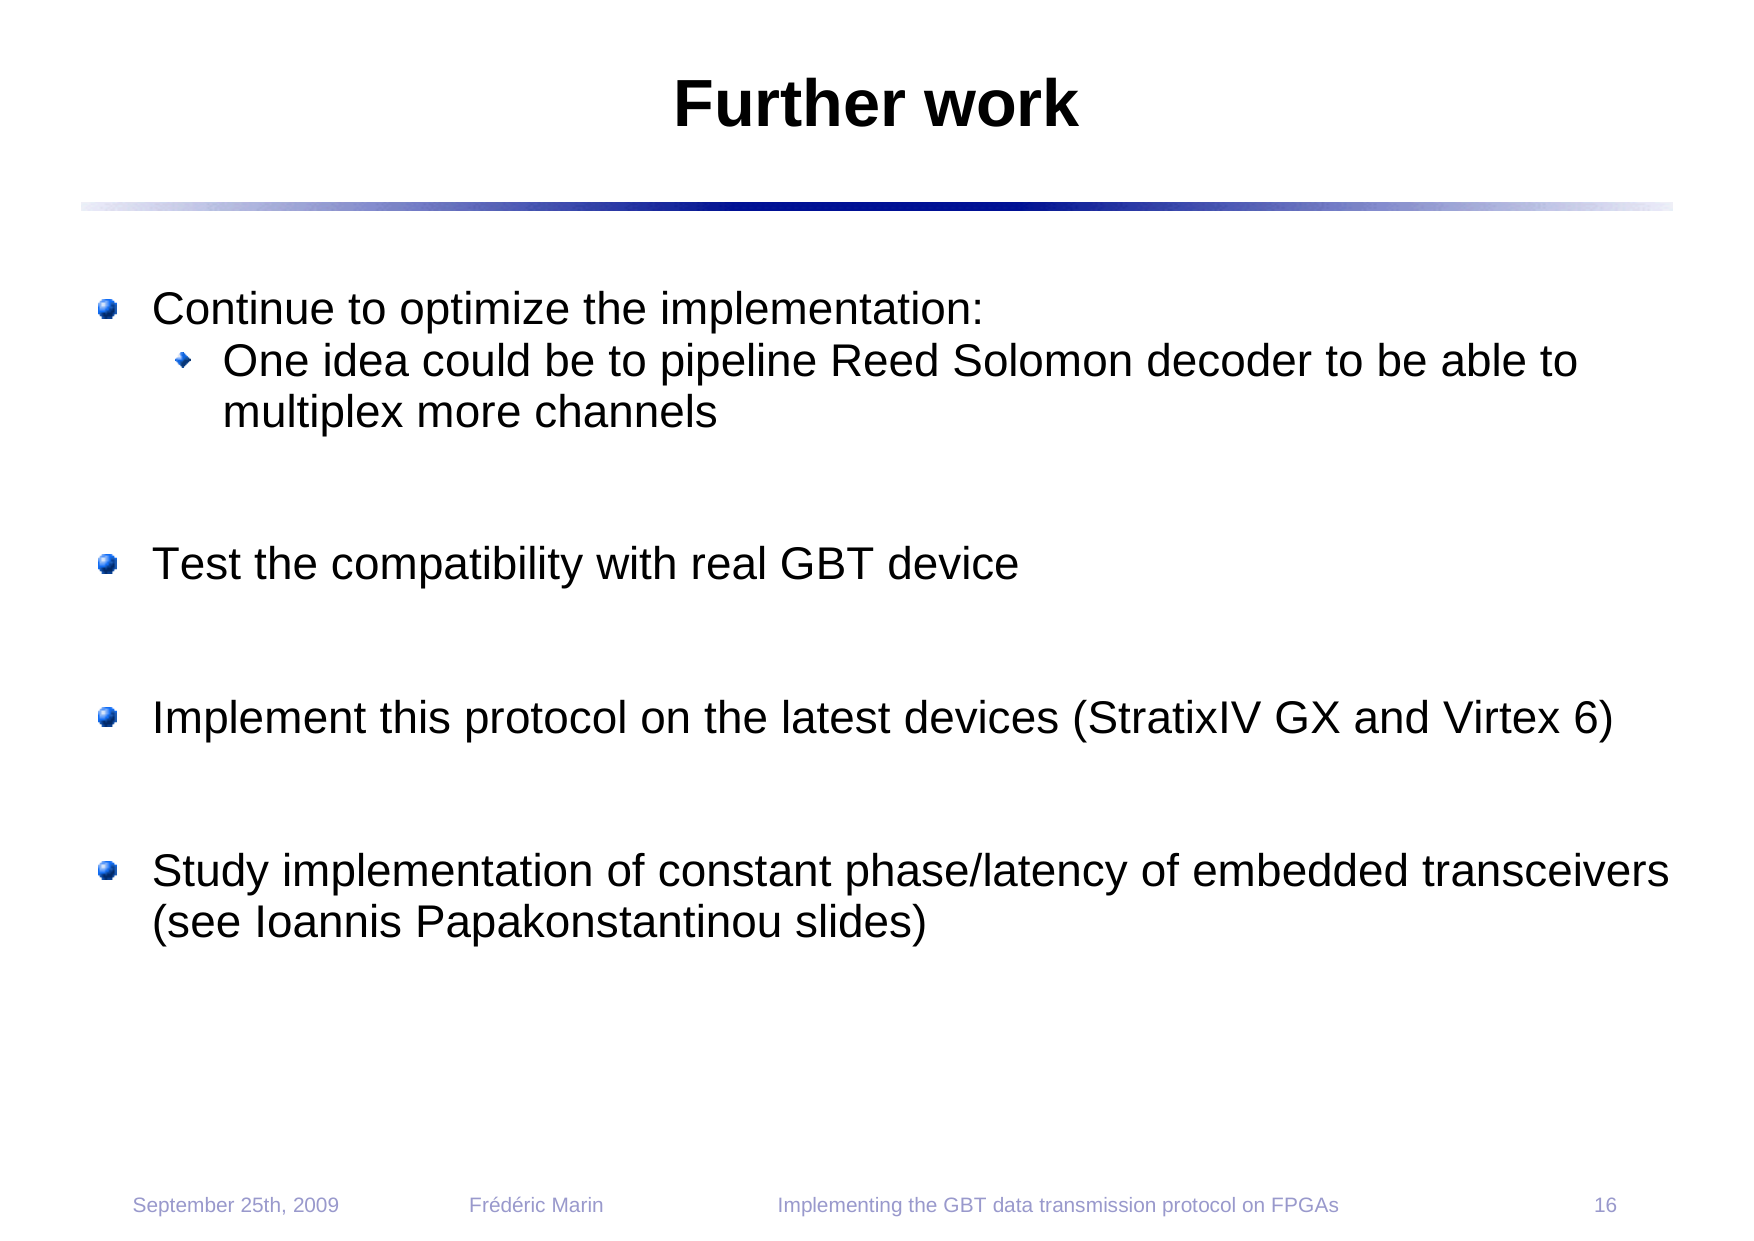

# Further work
Continue to optimize the implementation:
One idea could be to pipeline Reed Solomon decoder to be able to multiplex more channels
Test the compatibility with real GBT device
Implement this protocol on the latest devices (StratixIV GX and Virtex 6)
Study implementation of constant phase/latency of embedded transceivers (see Ioannis Papakonstantinou slides)